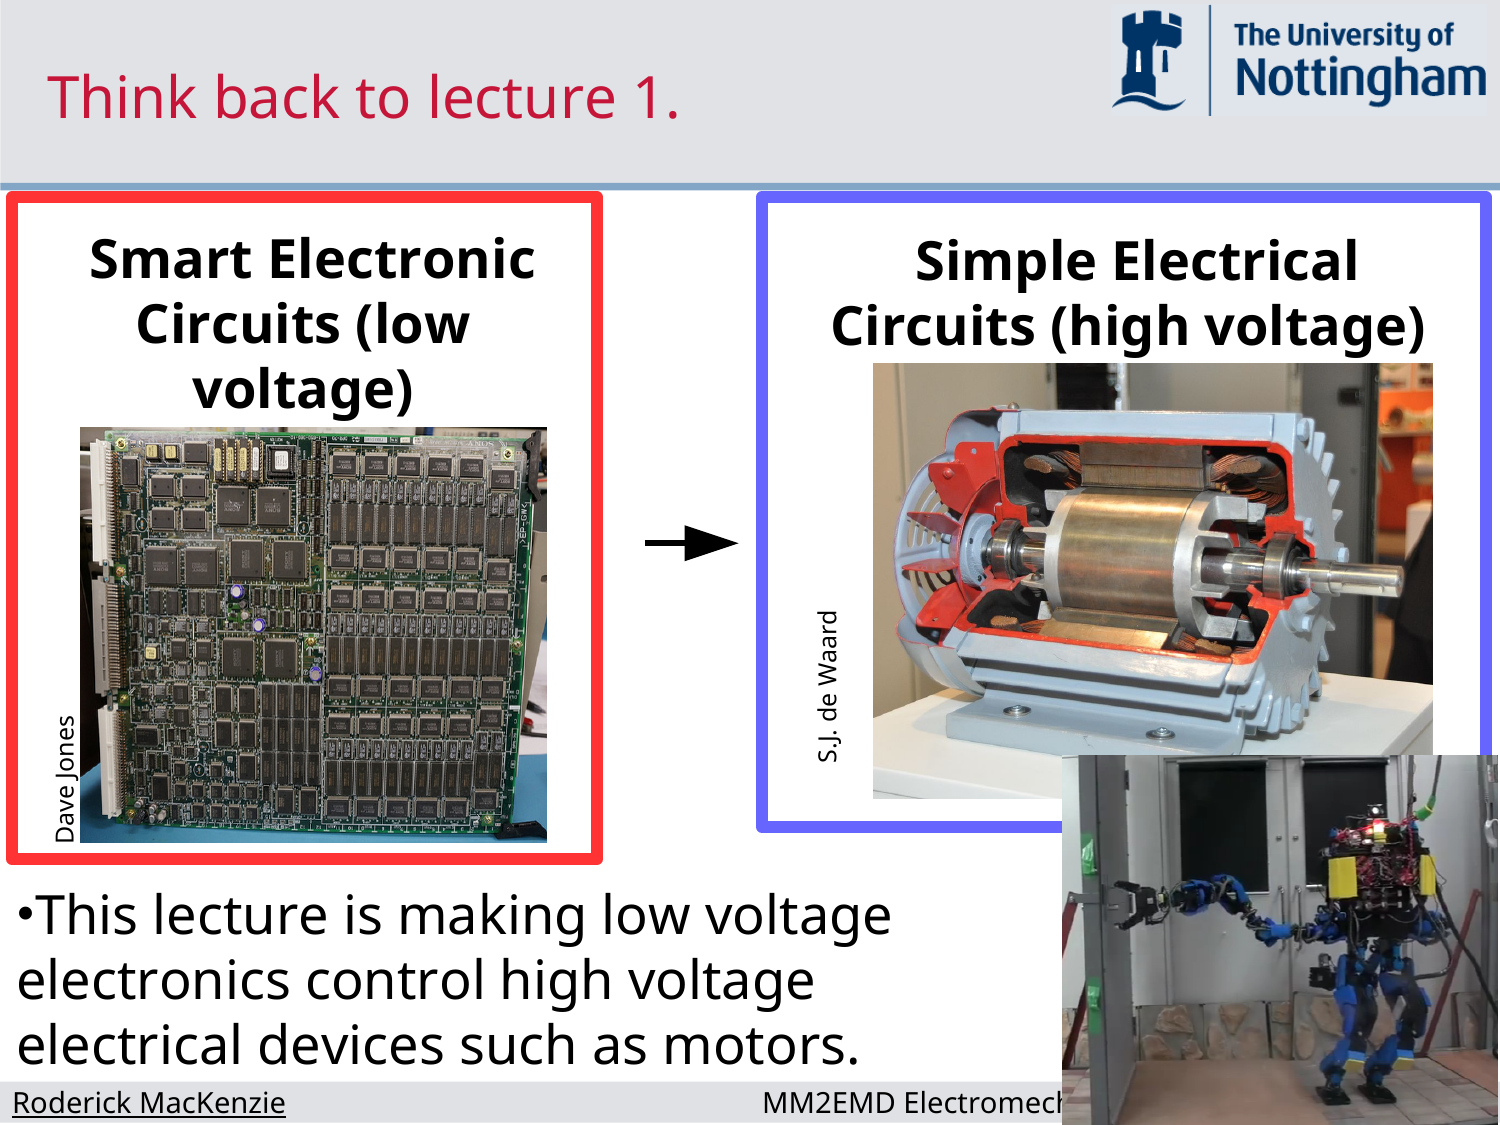

# Think back to lecture 1.
Smart Electronic Circuits (low voltage)
Simple Electrical Circuits (high voltage)
S.J. de Waard
Dave Jones
This lecture is making low voltage electronics control high voltage electrical devices such as motors.